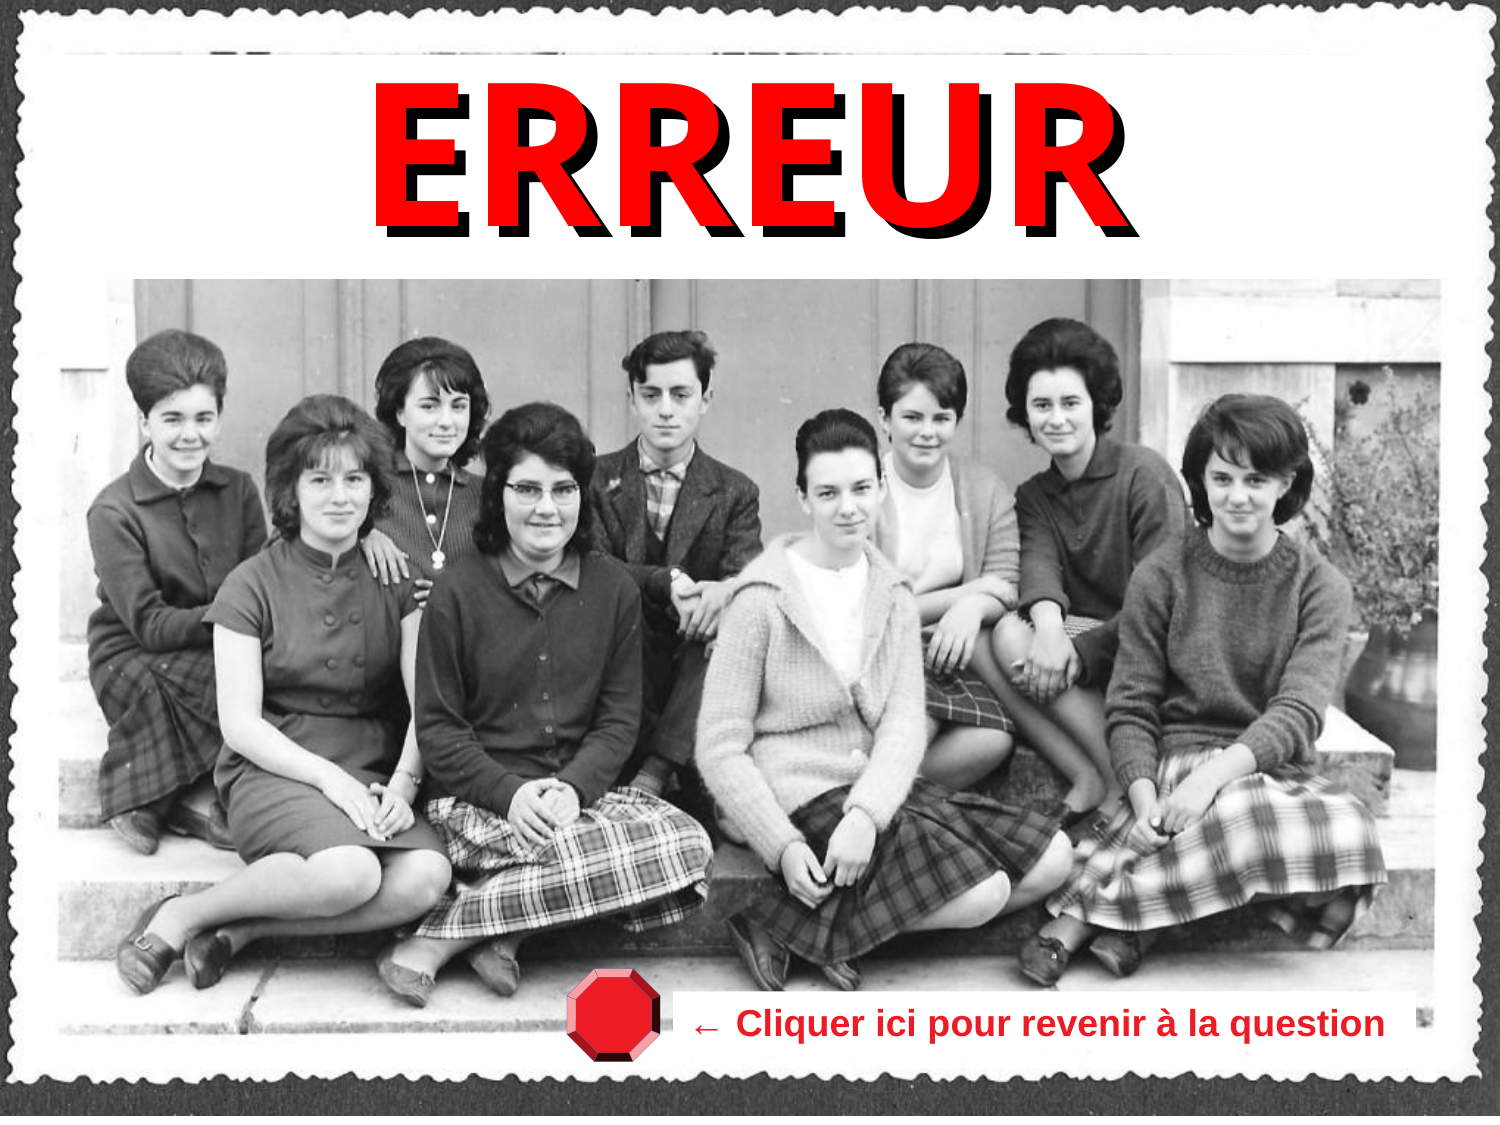

ERREUR
← Cliquer ici pour revenir à la question